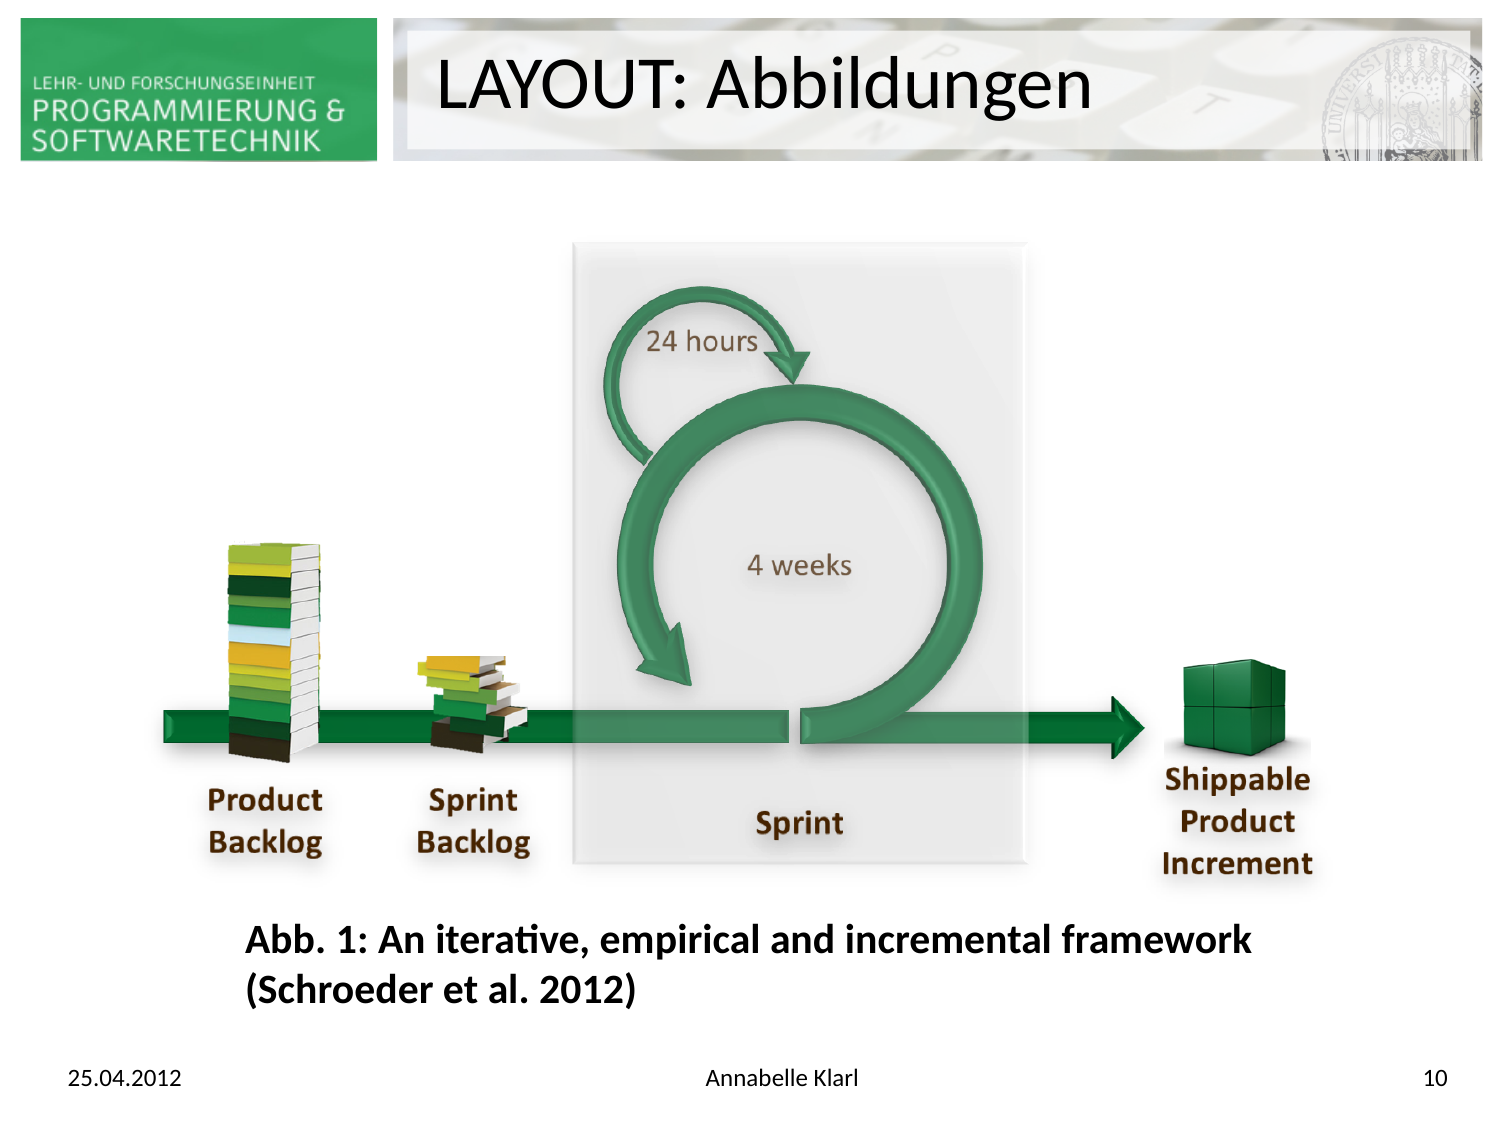

# LAYOUT: Abbildungen
Abb. 1: An iterative, empirical and incremental framework (Schroeder et al. 2012)
10